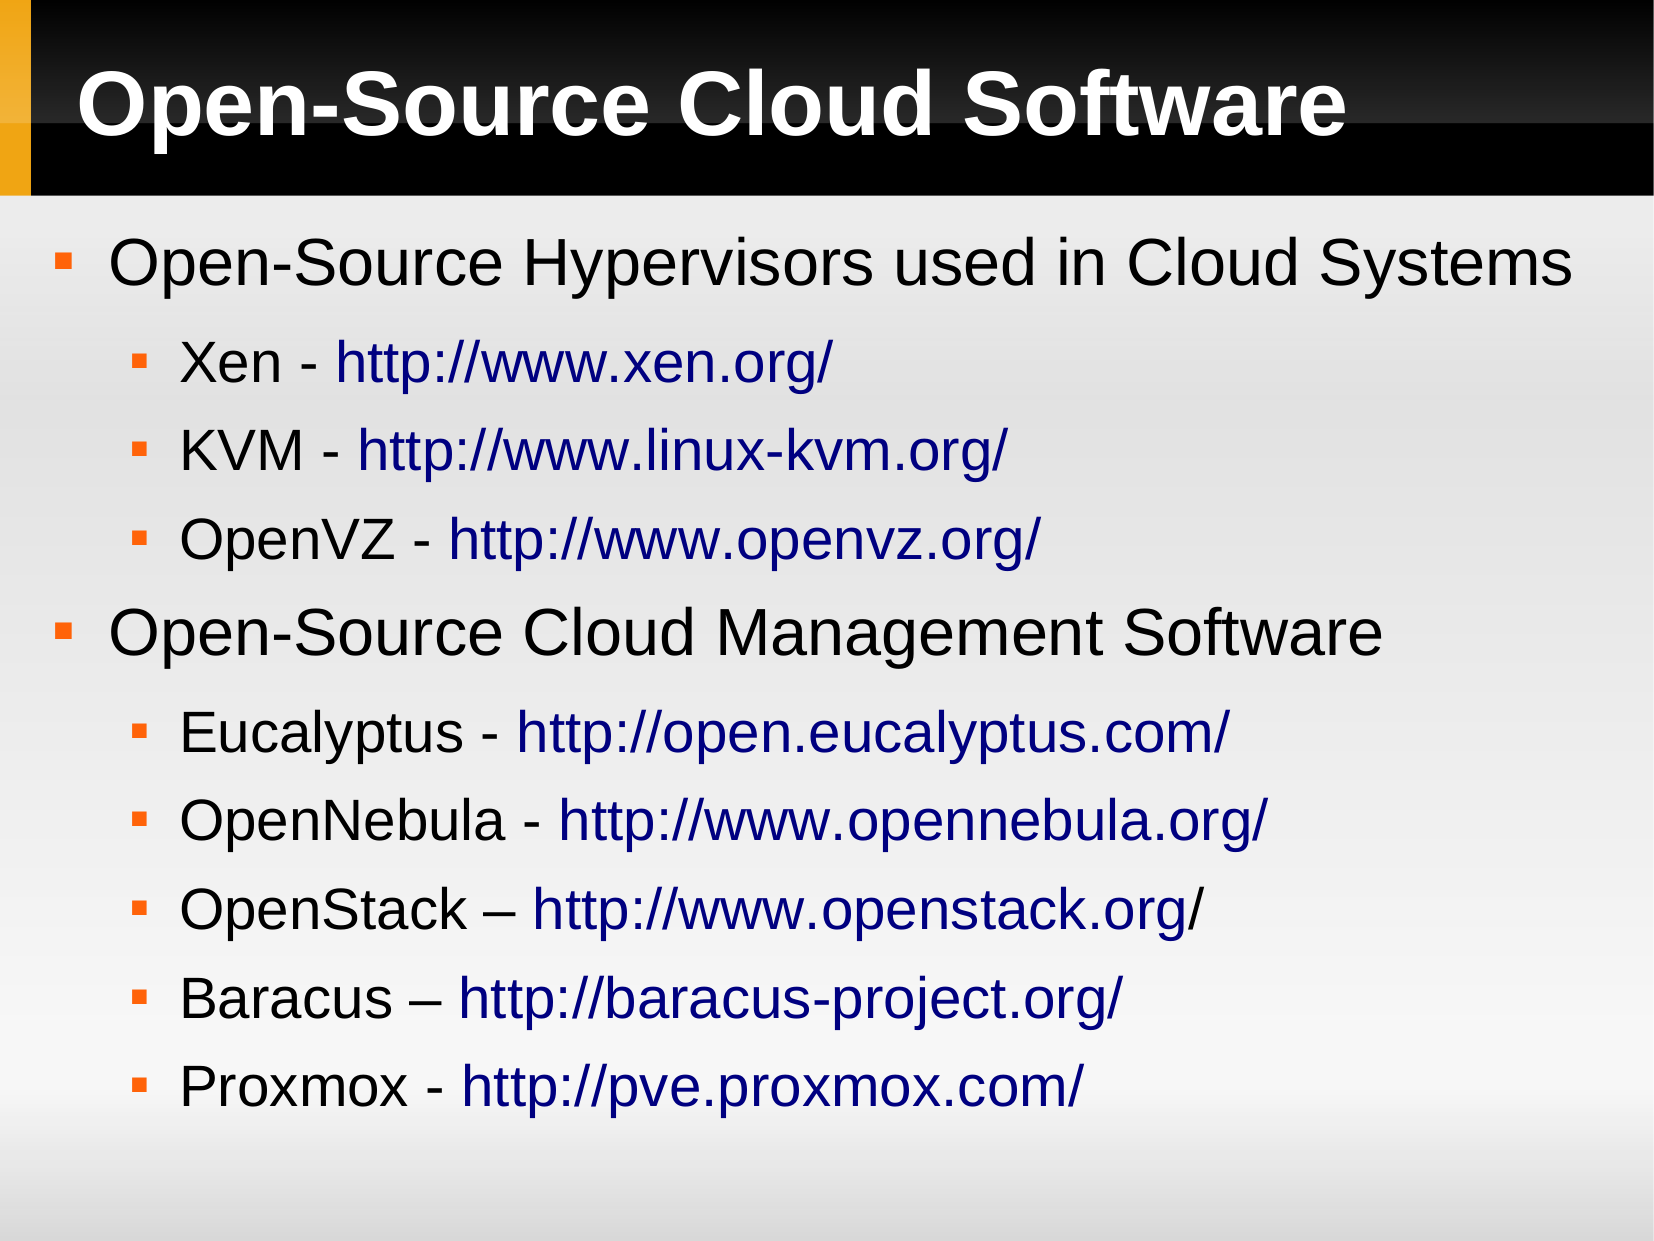

# Open-Source Cloud Software
Open-Source Hypervisors used in Cloud Systems
Xen - http://www.xen.org/
KVM - http://www.linux-kvm.org/
OpenVZ - http://www.openvz.org/
Open-Source Cloud Management Software
Eucalyptus - http://open.eucalyptus.com/
OpenNebula - http://www.opennebula.org/
OpenStack – http://www.openstack.org/
Baracus – http://baracus-project.org/
Proxmox - http://pve.proxmox.com/